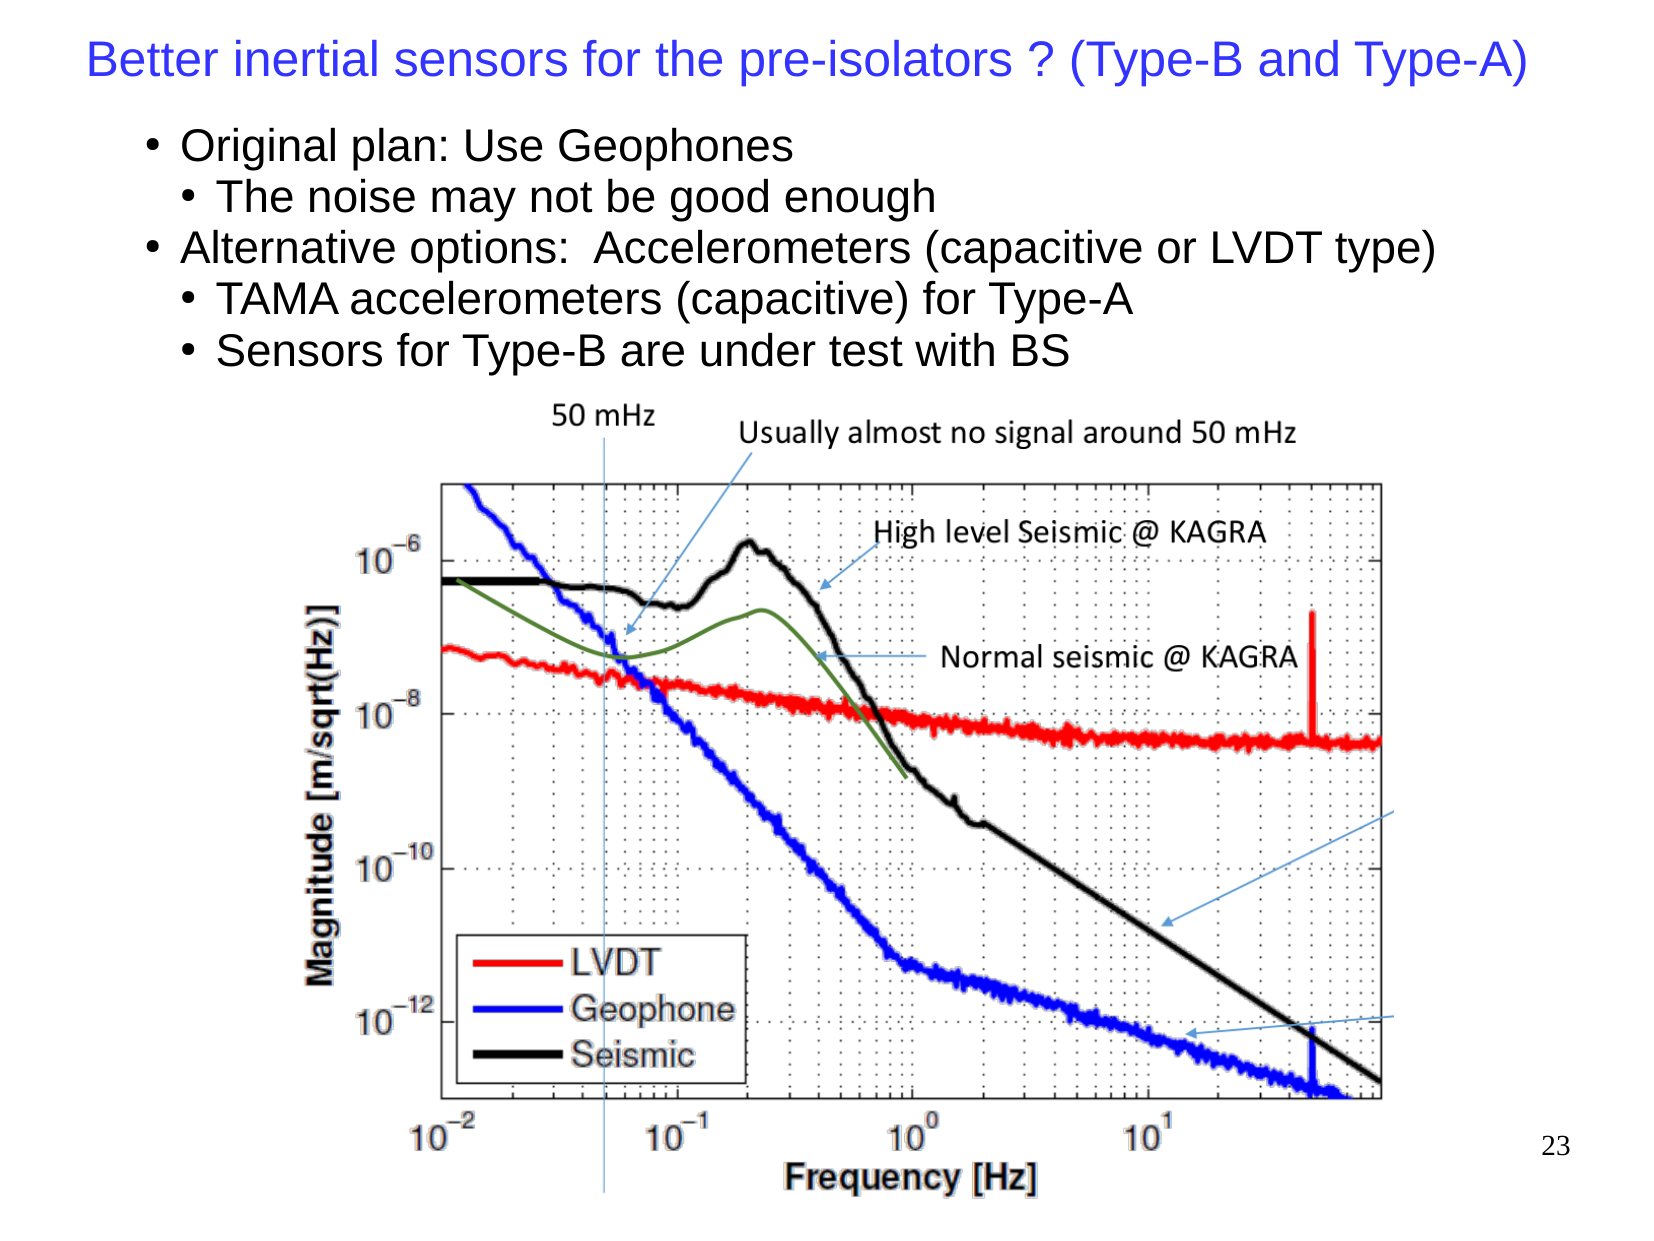

Better inertial sensors for the pre-isolators ? (Type-B and Type-A)
Original plan: Use Geophones
The noise may not be good enough
Alternative options: Accelerometers (capacitive or LVDT type)
TAMA accelerometers (capacitive) for Type-A
Sensors for Type-B are under test with BS
23